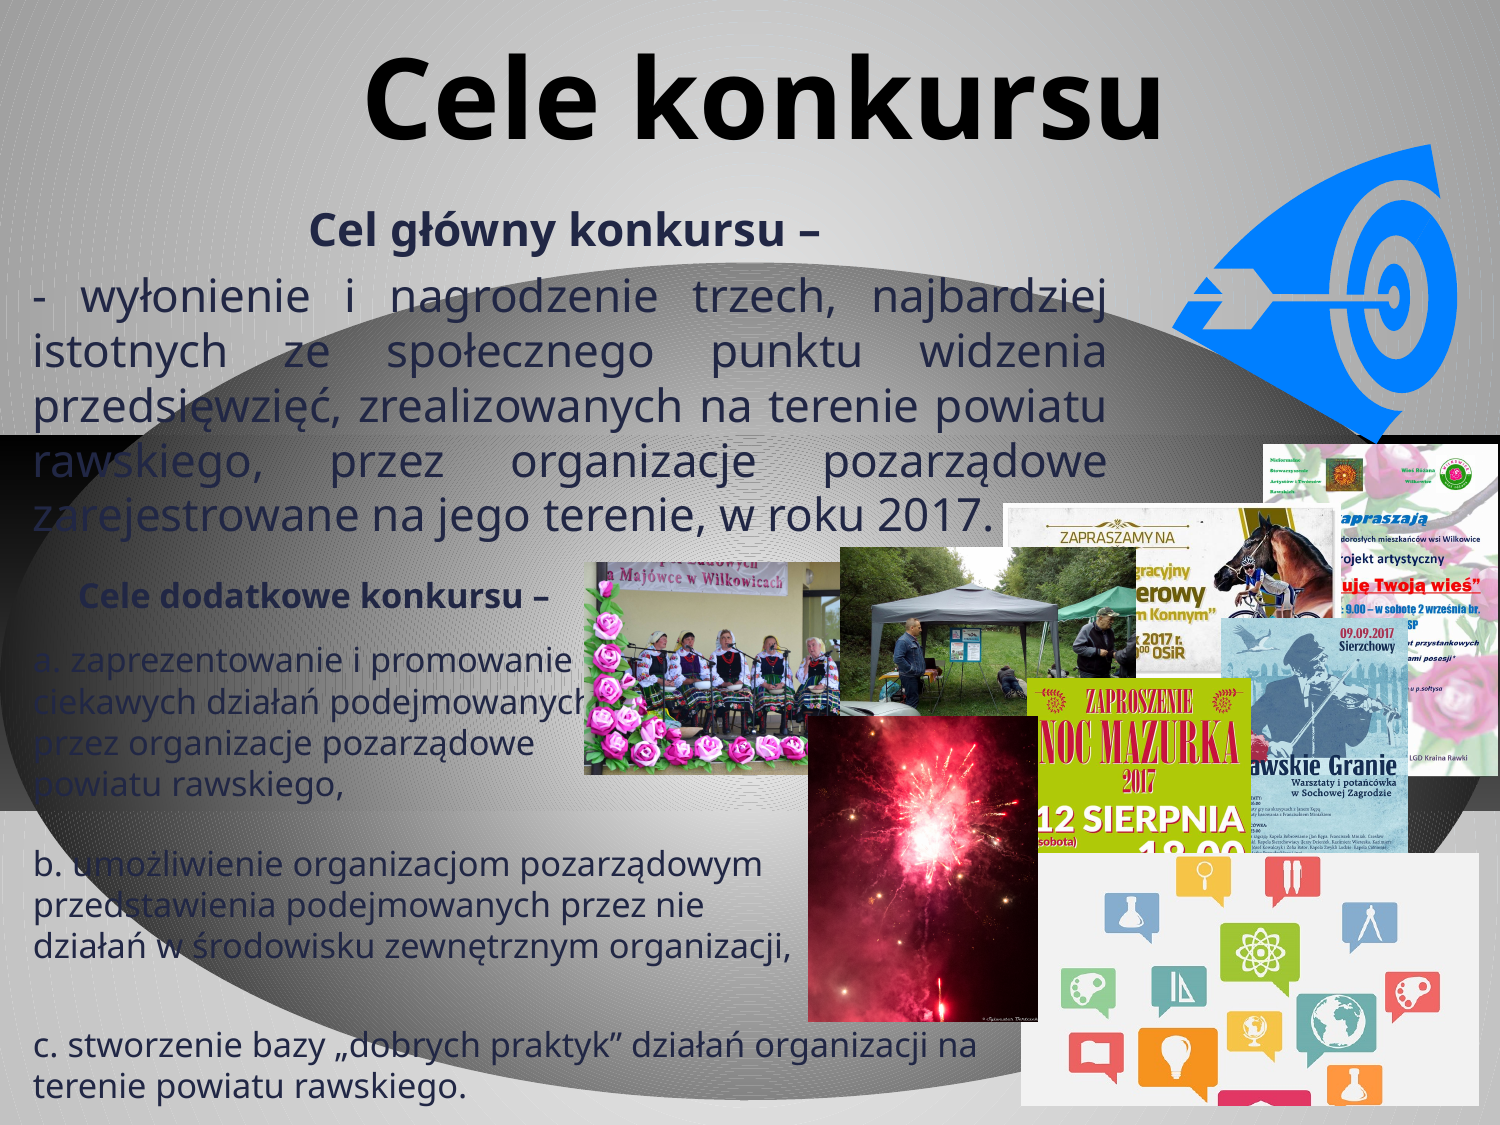

Cele konkursu
# Cel główny konkursu –
- wyłonienie i nagrodzenie trzech, najbardziej istotnych ze społecznego punktu widzenia przedsięwzięć, zrealizowanych na terenie powiatu rawskiego, przez organizacje pozarządowe zarejestrowane na jego terenie, w roku 2017.
Cele dodatkowe konkursu –
a. zaprezentowanie i promowanie ciekawych działań podejmowanych przez organizacje pozarządowe powiatu rawskiego,
b. umożliwienie organizacjom pozarządowym przedstawienia podejmowanych przez nie działań w środowisku zewnętrznym organizacji,
c. stworzenie bazy „dobrych praktyk” działań organizacji na terenie powiatu rawskiego.